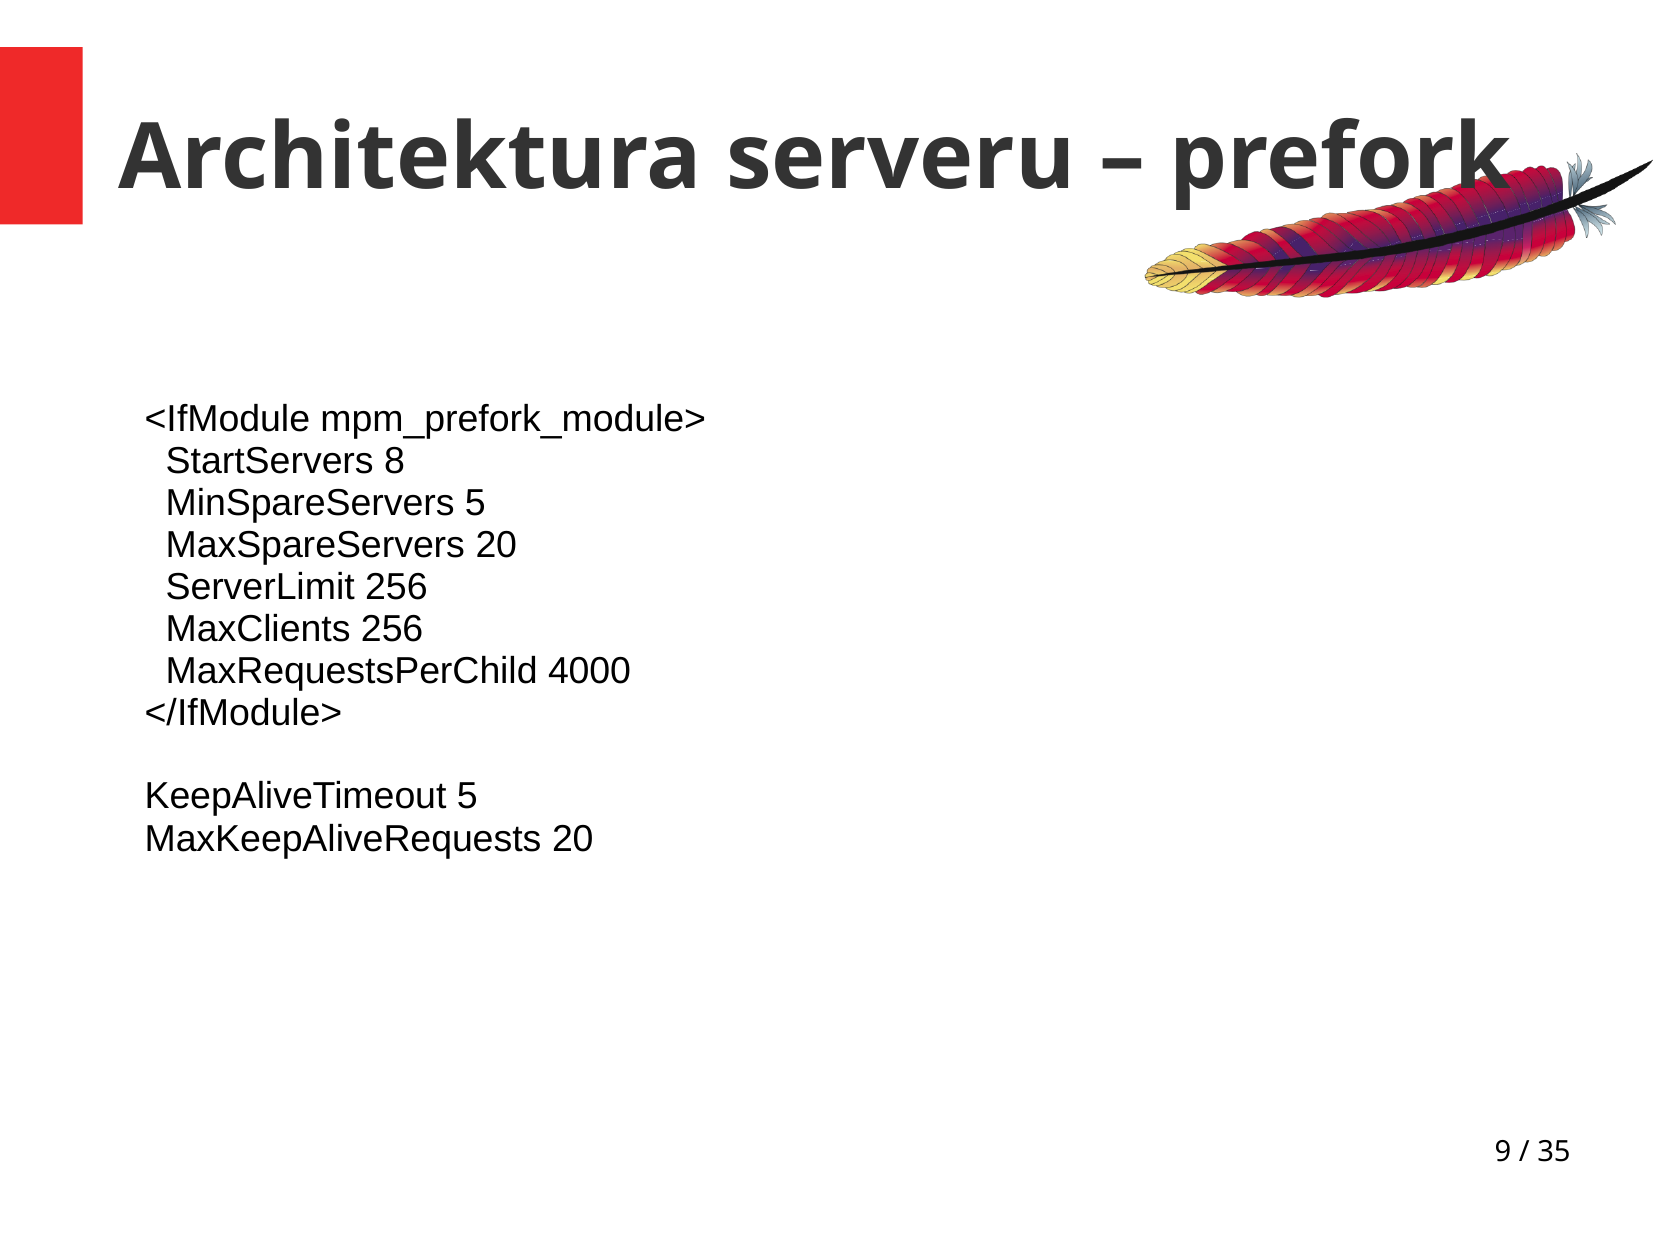

# Architektura serveru – prefork
<IfModule mpm_prefork_module>
 StartServers 8
 MinSpareServers 5
 MaxSpareServers 20
 ServerLimit 256
 MaxClients 256
 MaxRequestsPerChild 4000
</IfModule>
KeepAliveTimeout 5
MaxKeepAliveRequests 20
9